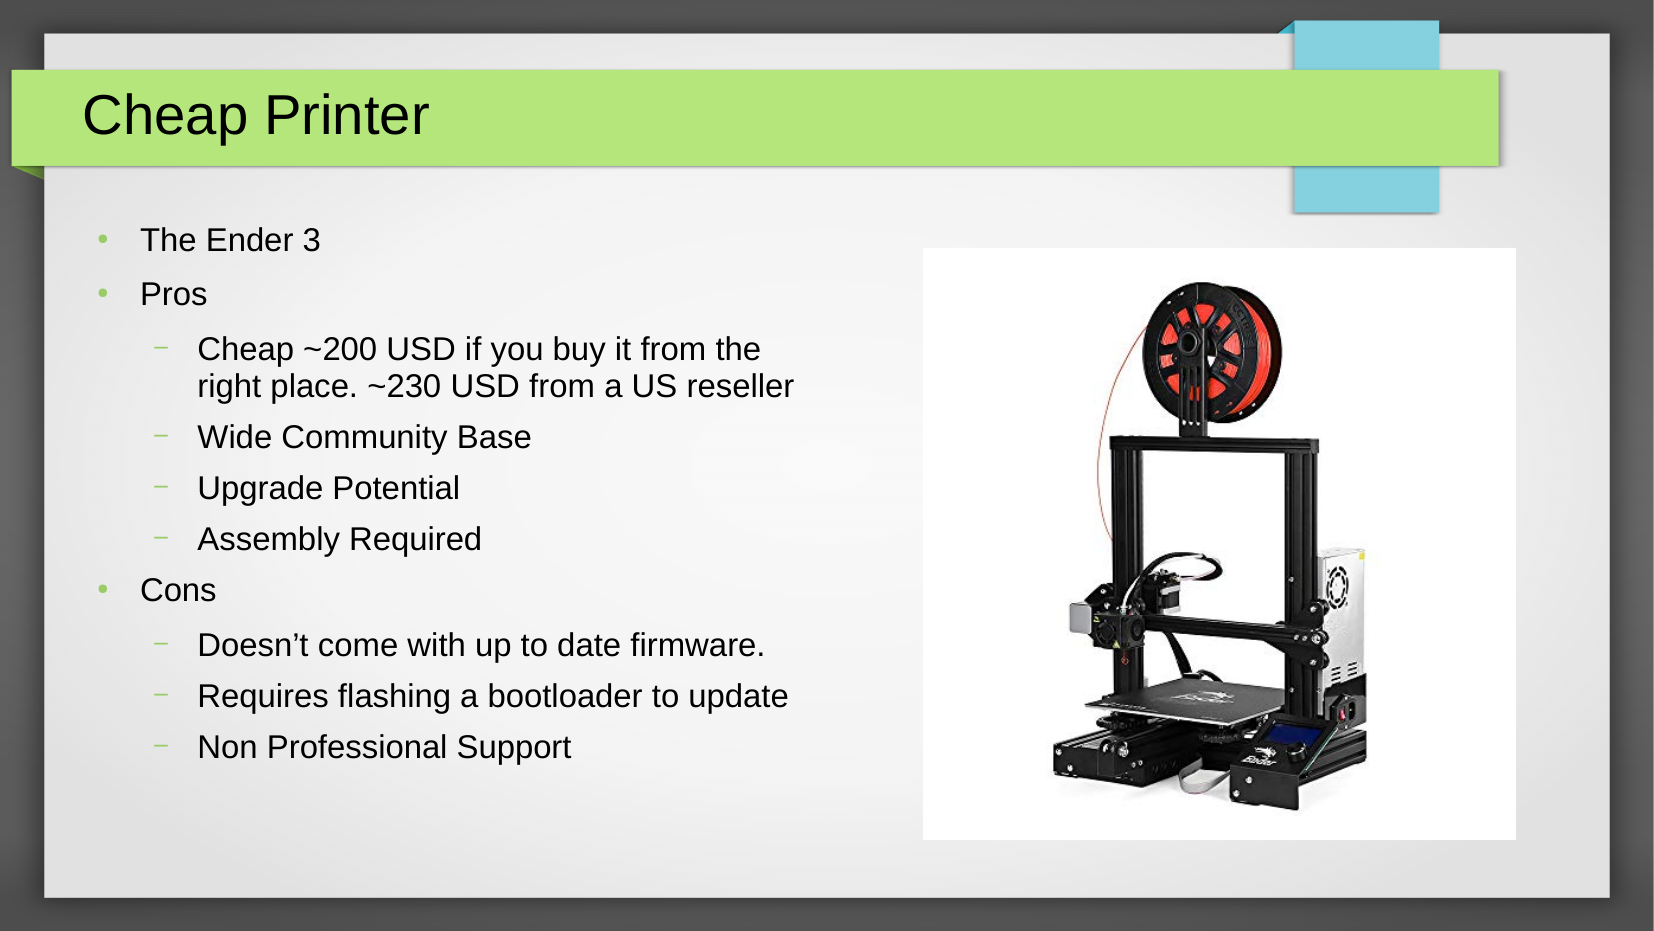

# Cheap Printer
The Ender 3
Pros
Cheap ~200 USD if you buy it from the right place. ~230 USD from a US reseller
Wide Community Base
Upgrade Potential
Assembly Required
Cons
Doesn’t come with up to date firmware.
Requires flashing a bootloader to update
Non Professional Support